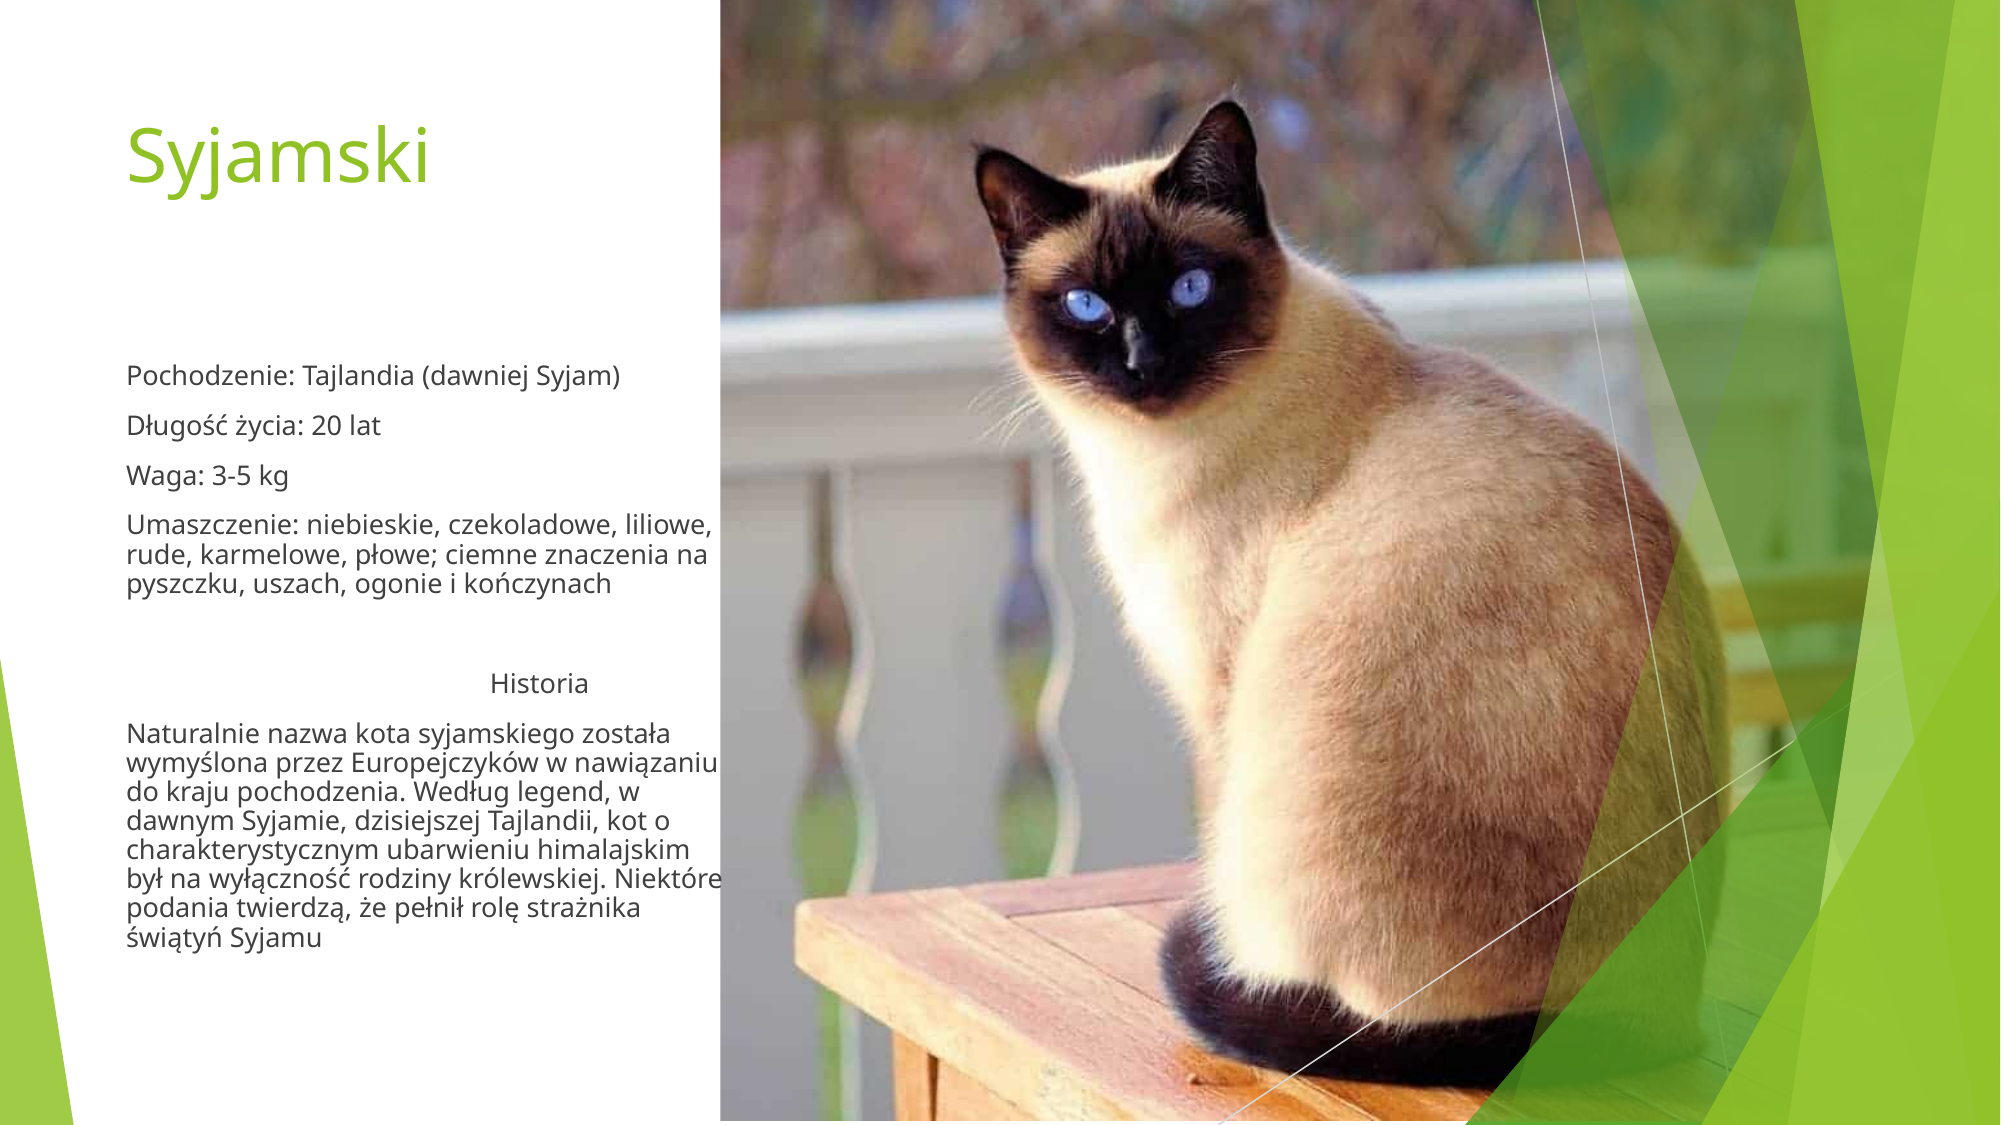

# Syjamski
Pochodzenie: Tajlandia (dawniej Syjam)
Długość życia: 20 lat
Waga: 3-5 kg
Umaszczenie: niebieskie, czekoladowe, liliowe, rude, karmelowe, płowe; ciemne znaczenia na pyszczku, uszach, ogonie i kończynach
 Historia
Naturalnie nazwa kota syjamskiego została wymyślona przez Europejczyków w nawiązaniu do kraju pochodzenia. Według legend, w dawnym Syjamie, dzisiejszej Tajlandii, kot o charakterystycznym ubarwieniu himalajskim był na wyłączność rodziny królewskiej. Niektóre podania twierdzą, że pełnił rolę strażnika świątyń Syjamu